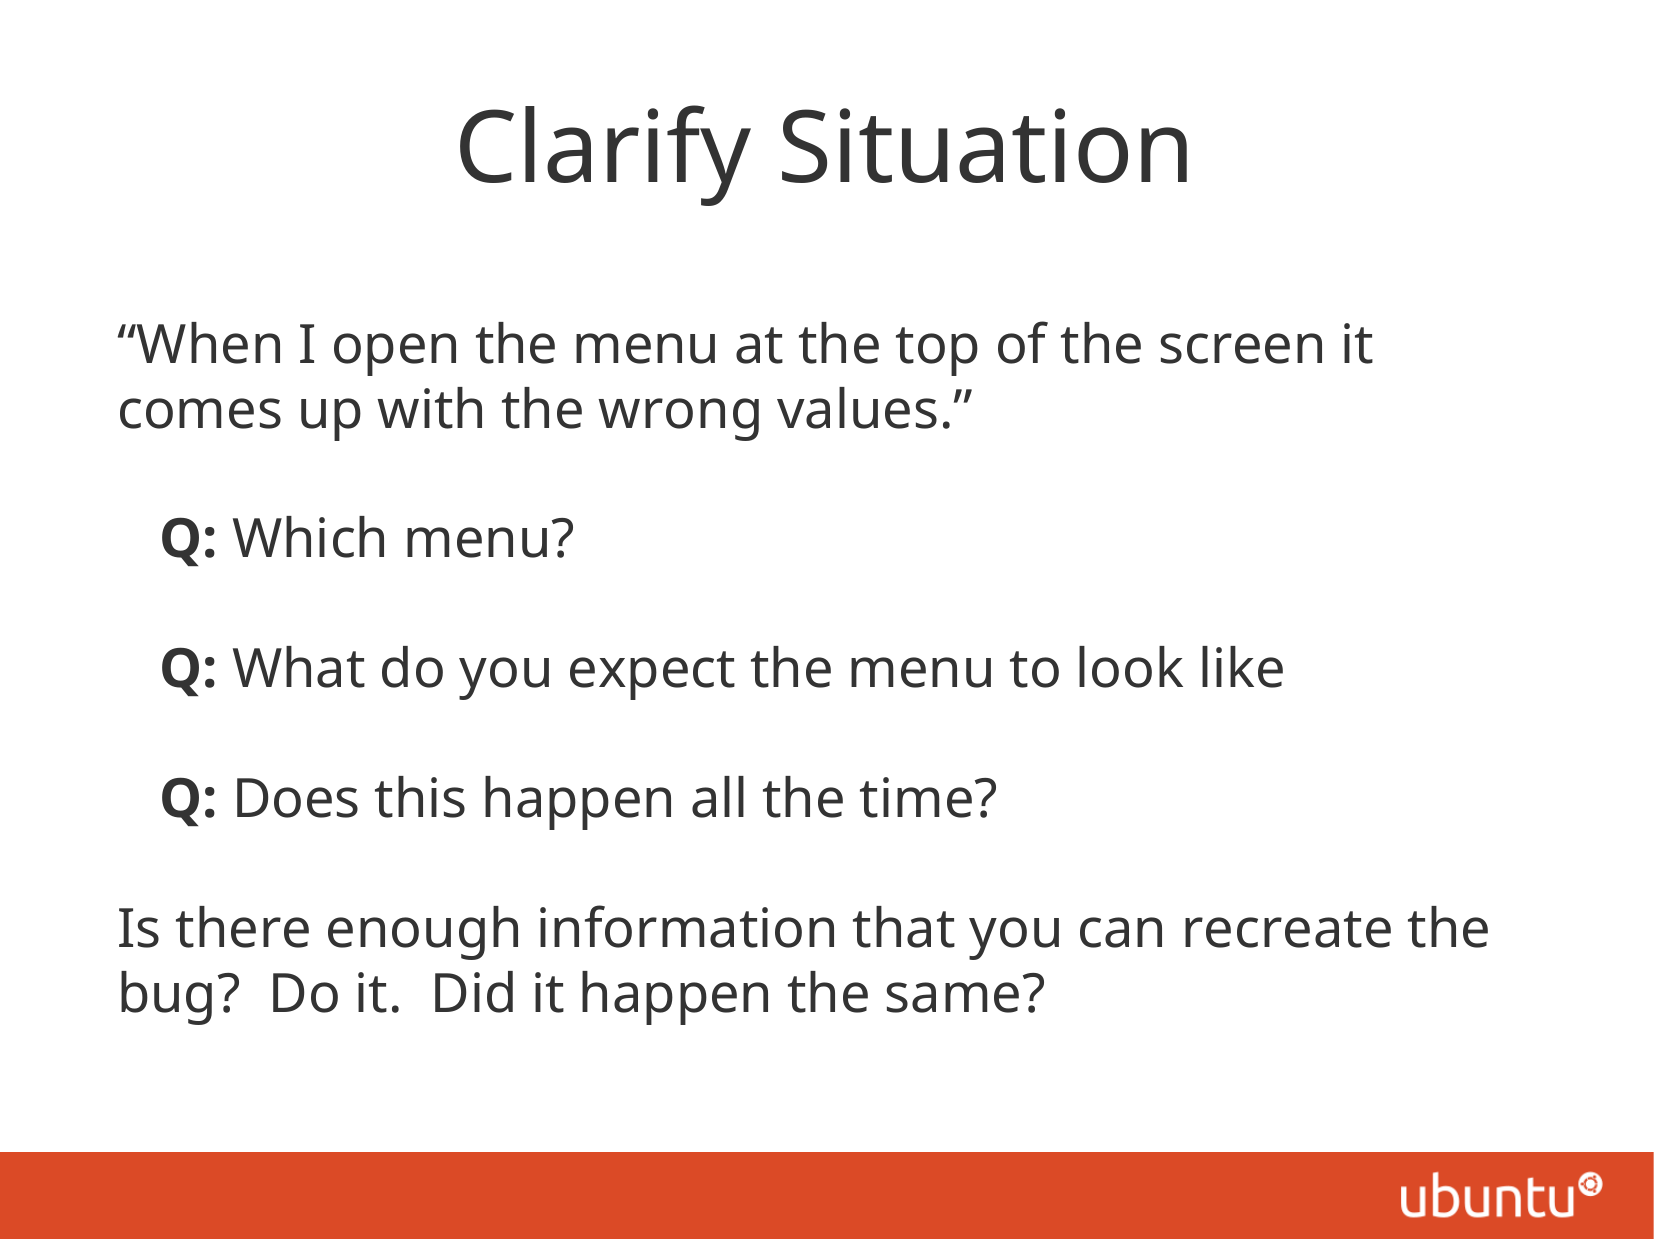

# Clarify Situation
“When I open the menu at the top of the screen it comes up with the wrong values.”
 Q: Which menu?
 Q: What do you expect the menu to look like
 Q: Does this happen all the time?
Is there enough information that you can recreate the bug? Do it. Did it happen the same?